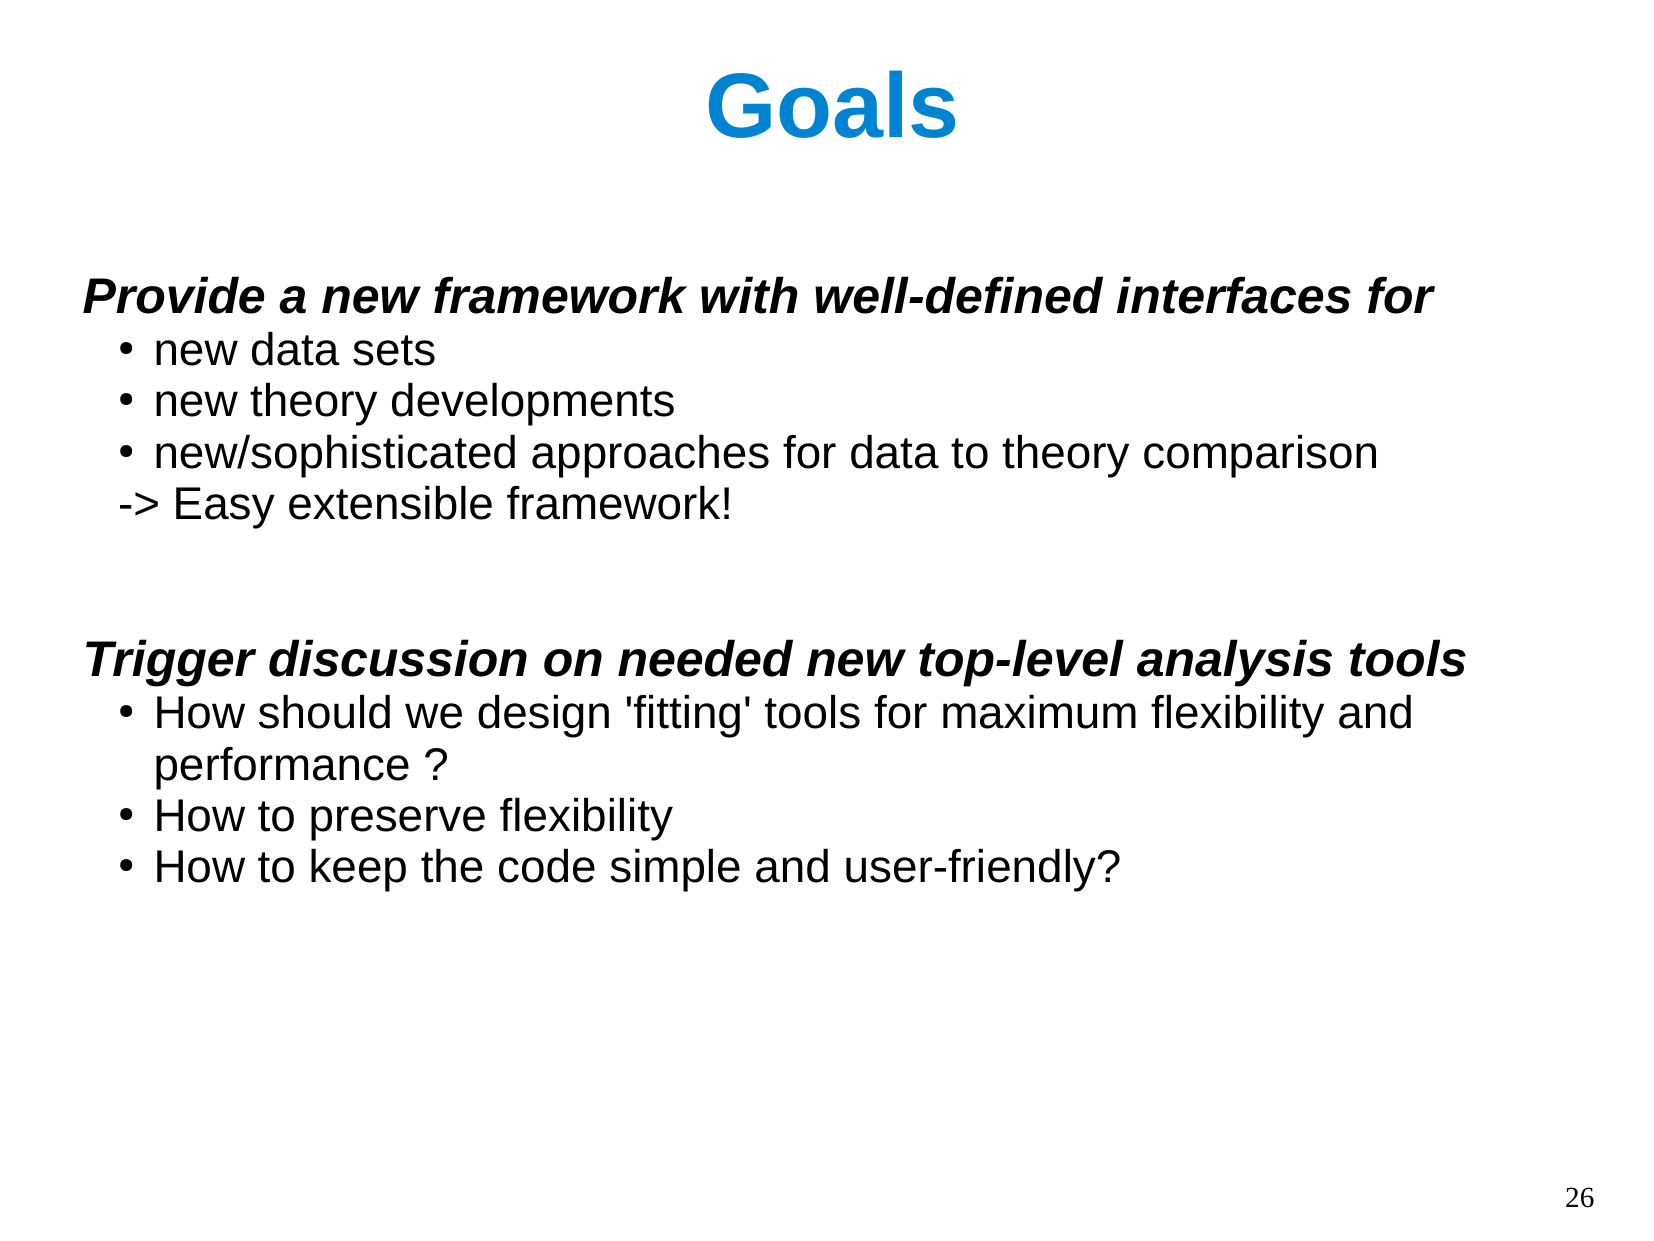

# Goals
Provide a new framework with well-defined interfaces for
new data sets
new theory developments
new/sophisticated approaches for data to theory comparison
-> Easy extensible framework!
Trigger discussion on needed new top-level analysis tools
How should we design 'fitting' tools for maximum flexibility and performance ?
How to preserve flexibility
How to keep the code simple and user-friendly?
26